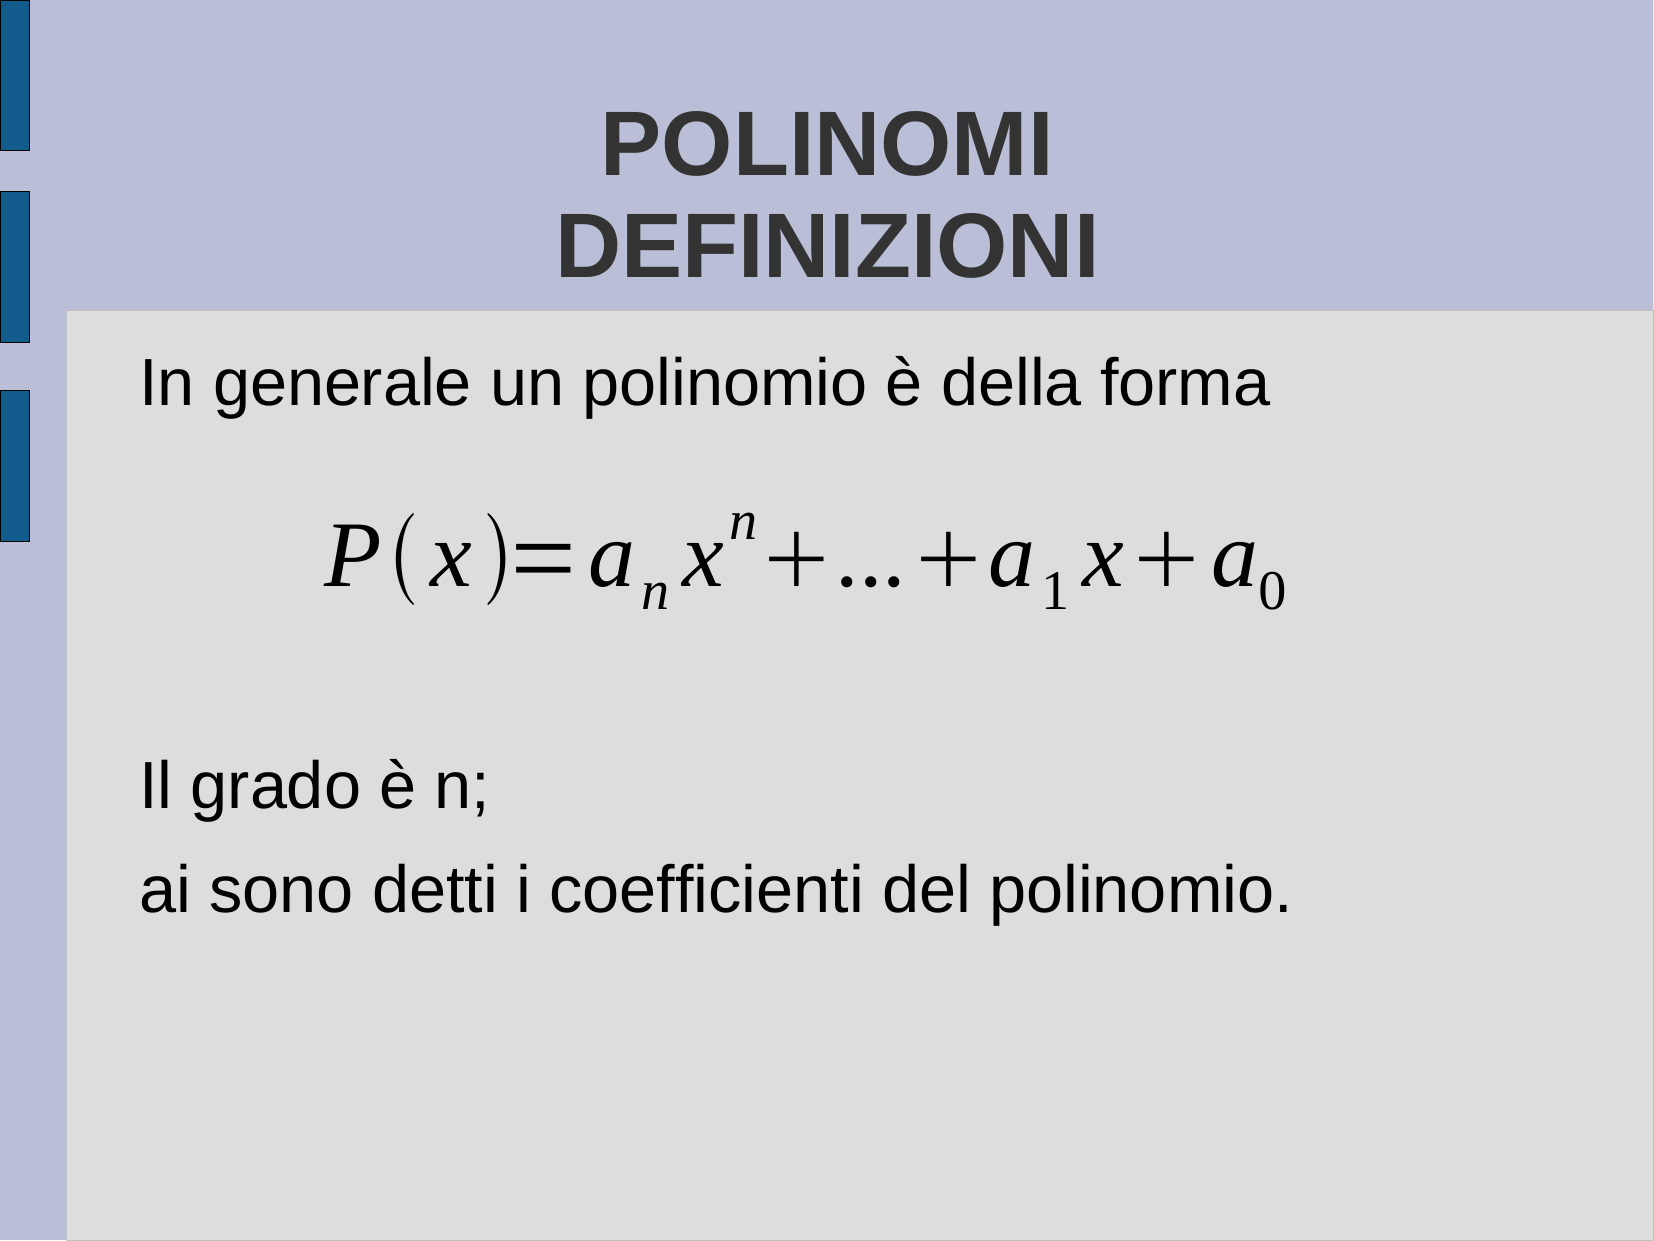

# POLINOMI DEFINIZIONI
In generale un polinomio è della forma
Il grado è n;
ai sono detti i coefficienti del polinomio.